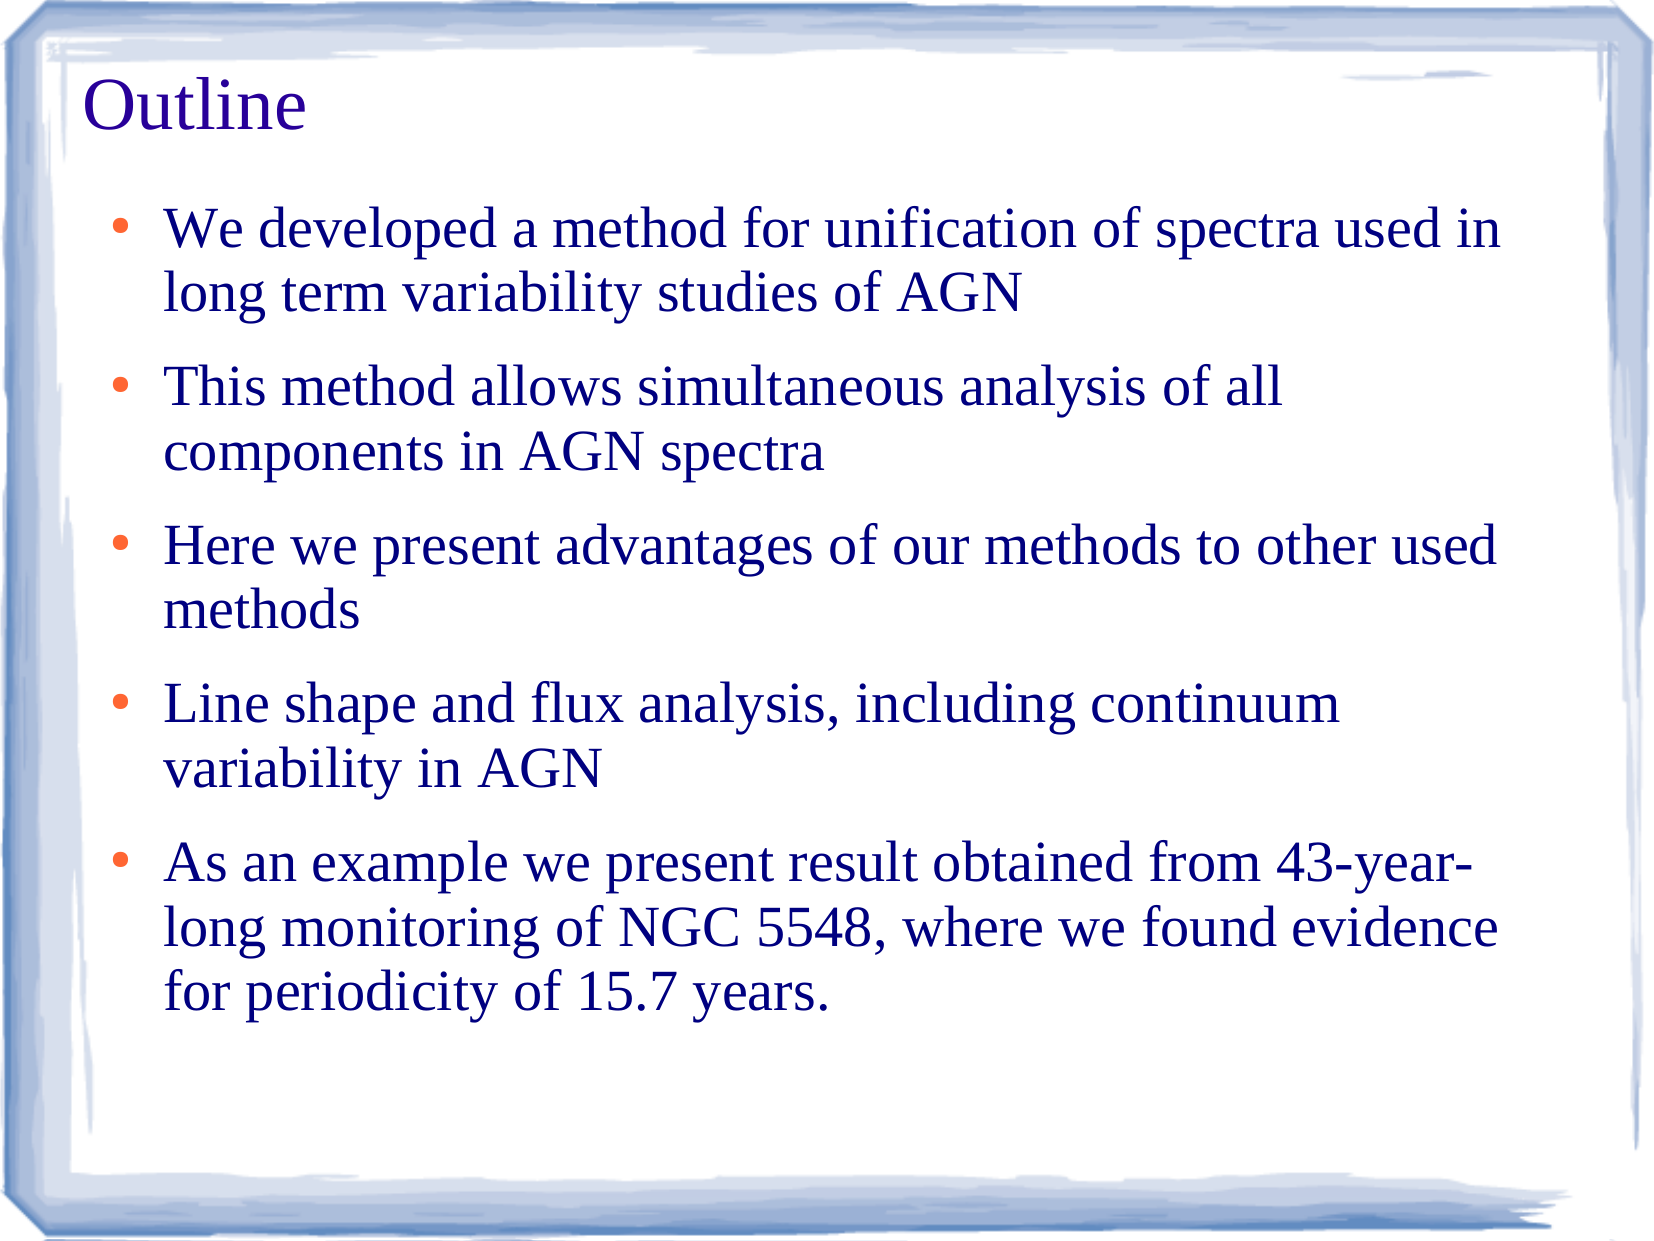

# Outline
We developed a method for unification of spectra used in long term variability studies of AGN
This method allows simultaneous analysis of all components in AGN spectra
Here we present advantages of our methods to other used methods
Line shape and flux analysis, including continuum variability in AGN
As an example we present result obtained from 43-year-long monitoring of NGC 5548, where we found evidence for periodicity of 15.7 years.